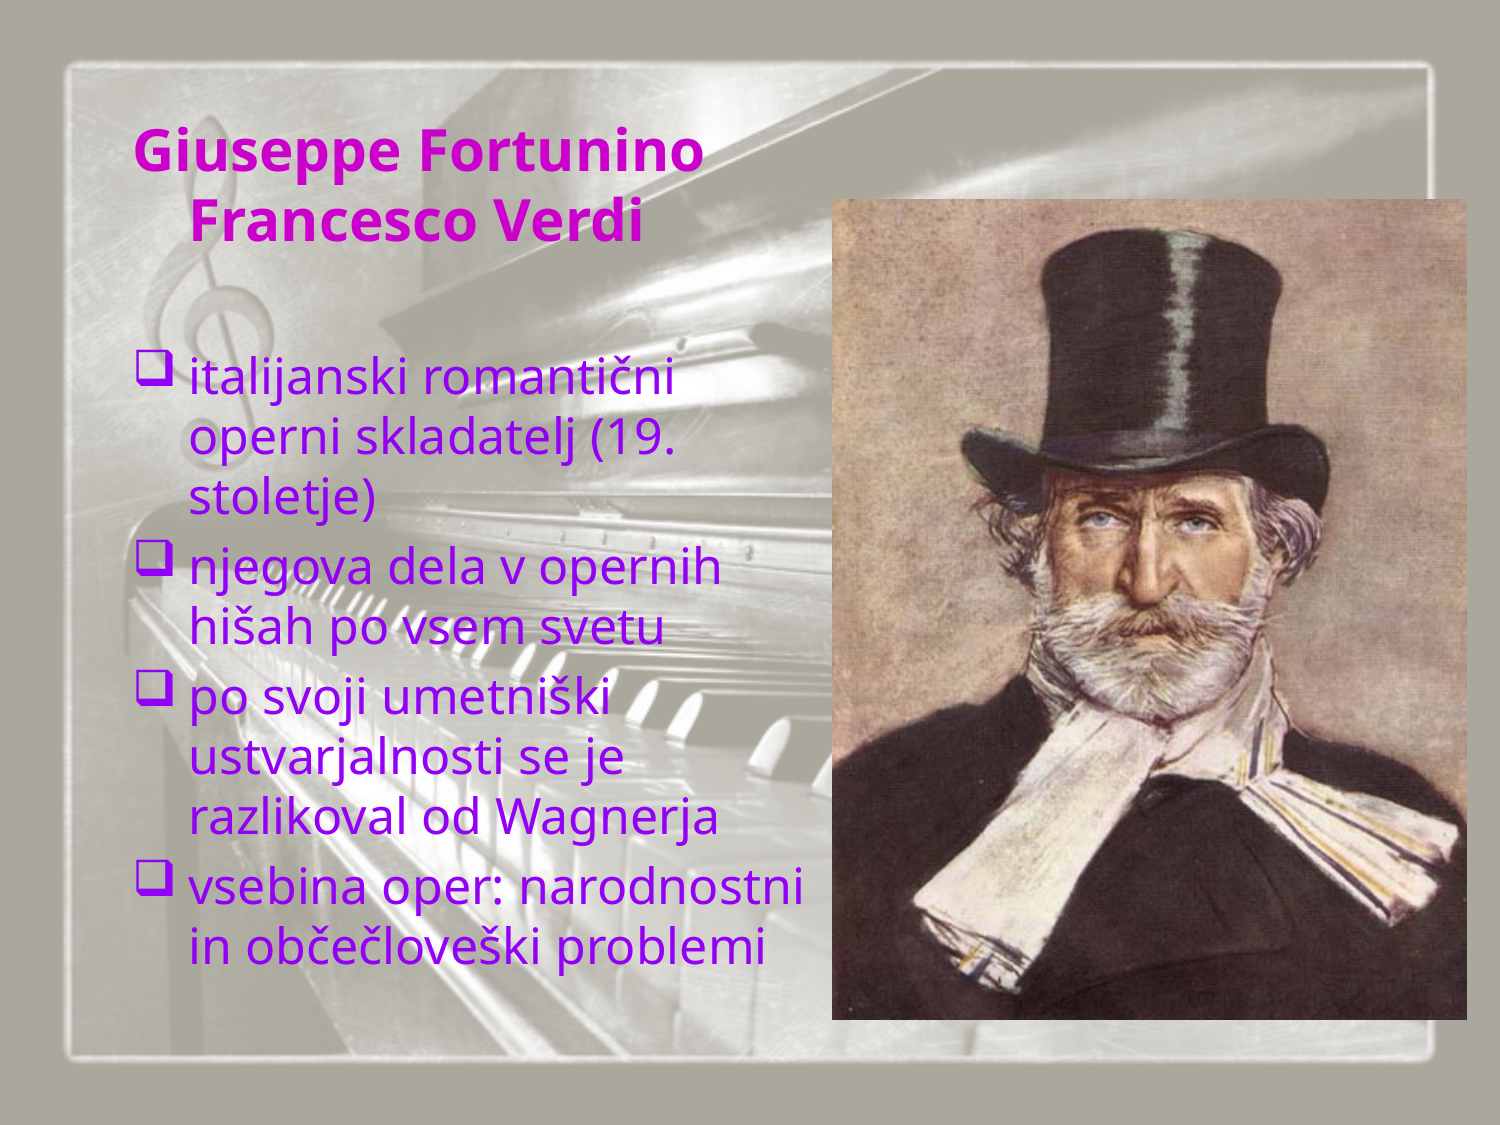

# Giuseppe Fortunino Francesco Verdi
italijanski romantični operni skladatelj (19. stoletje)
njegova dela v opernih hišah po vsem svetu
po svoji umetniški ustvarjalnosti se je razlikoval od Wagnerja
vsebina oper: narodnostni in občečloveški problemi